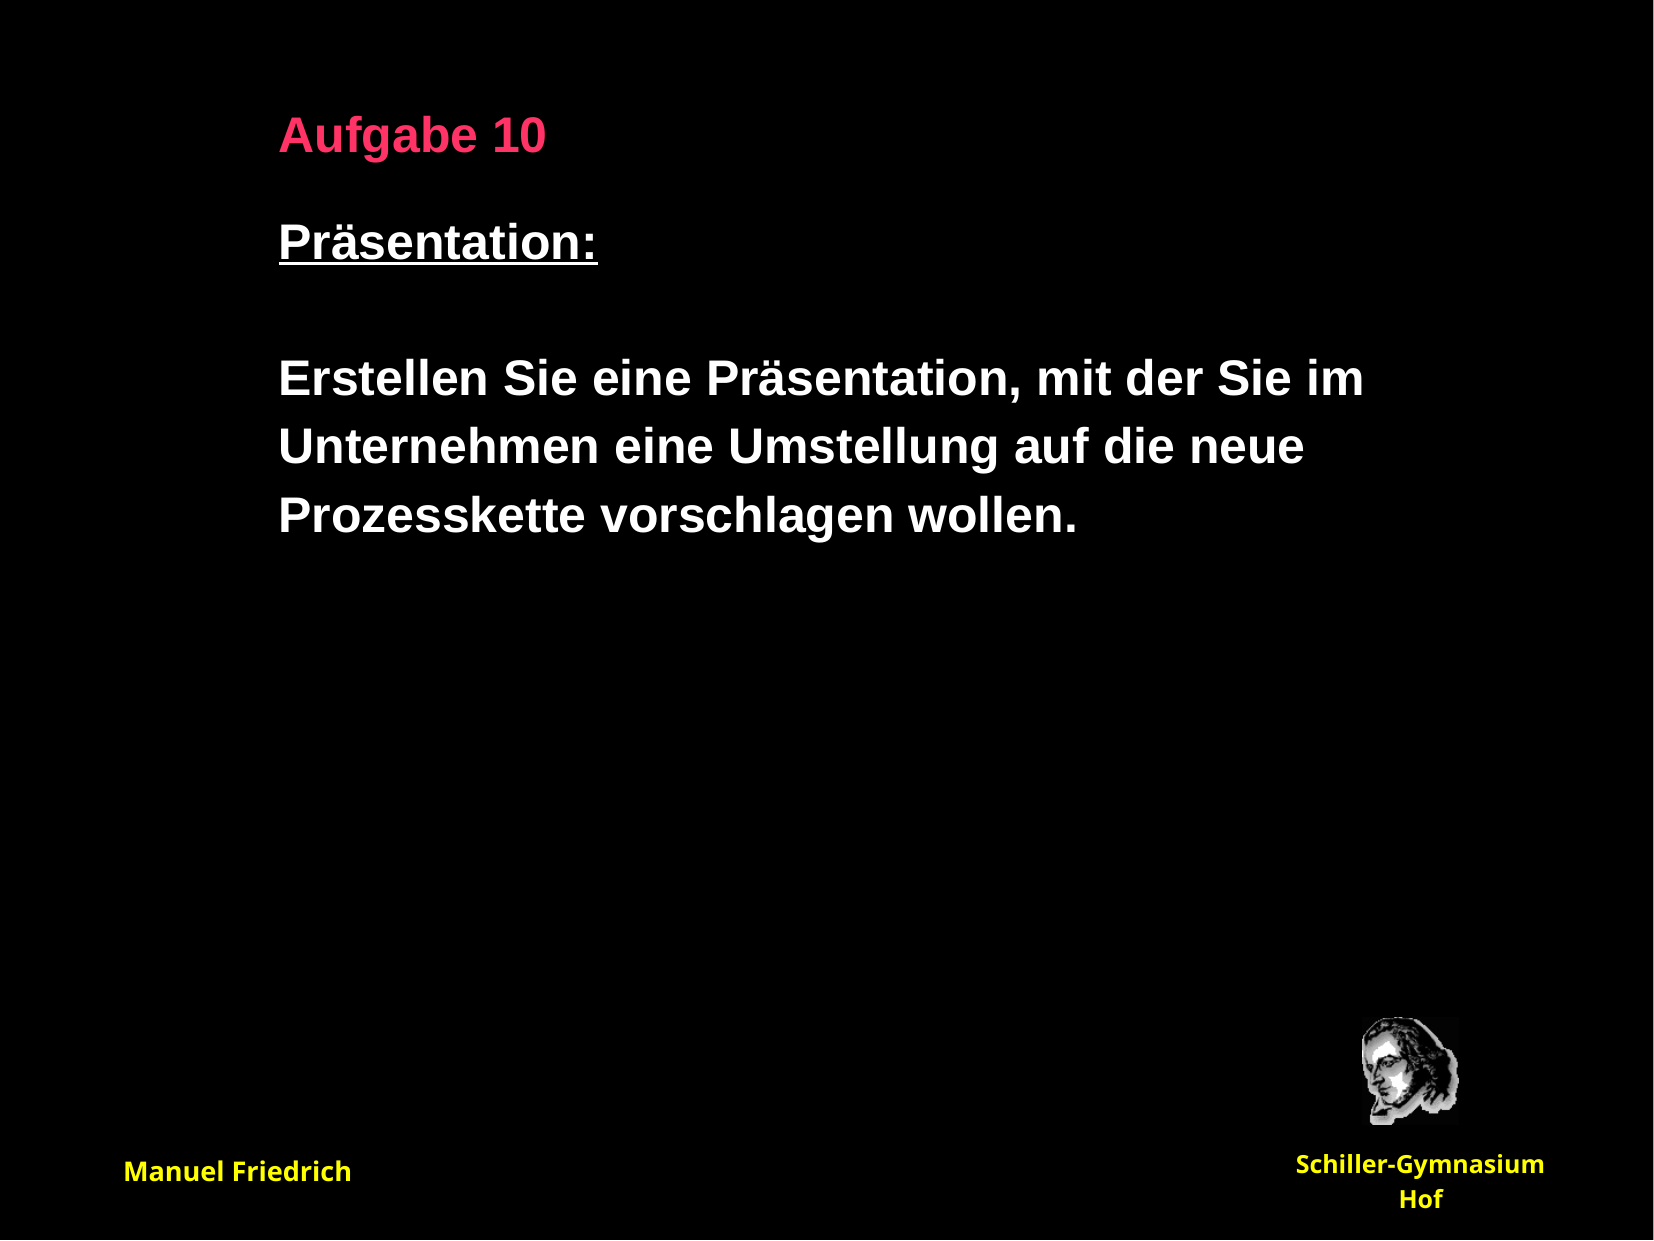

Aufgabe 10
Präsentation:
Erstellen Sie eine Präsentation, mit der Sie im
Unternehmen eine Umstellung auf die neue
Prozesskette vorschlagen wollen.
Schiller-Gymnasium
Hof
Manuel Friedrich